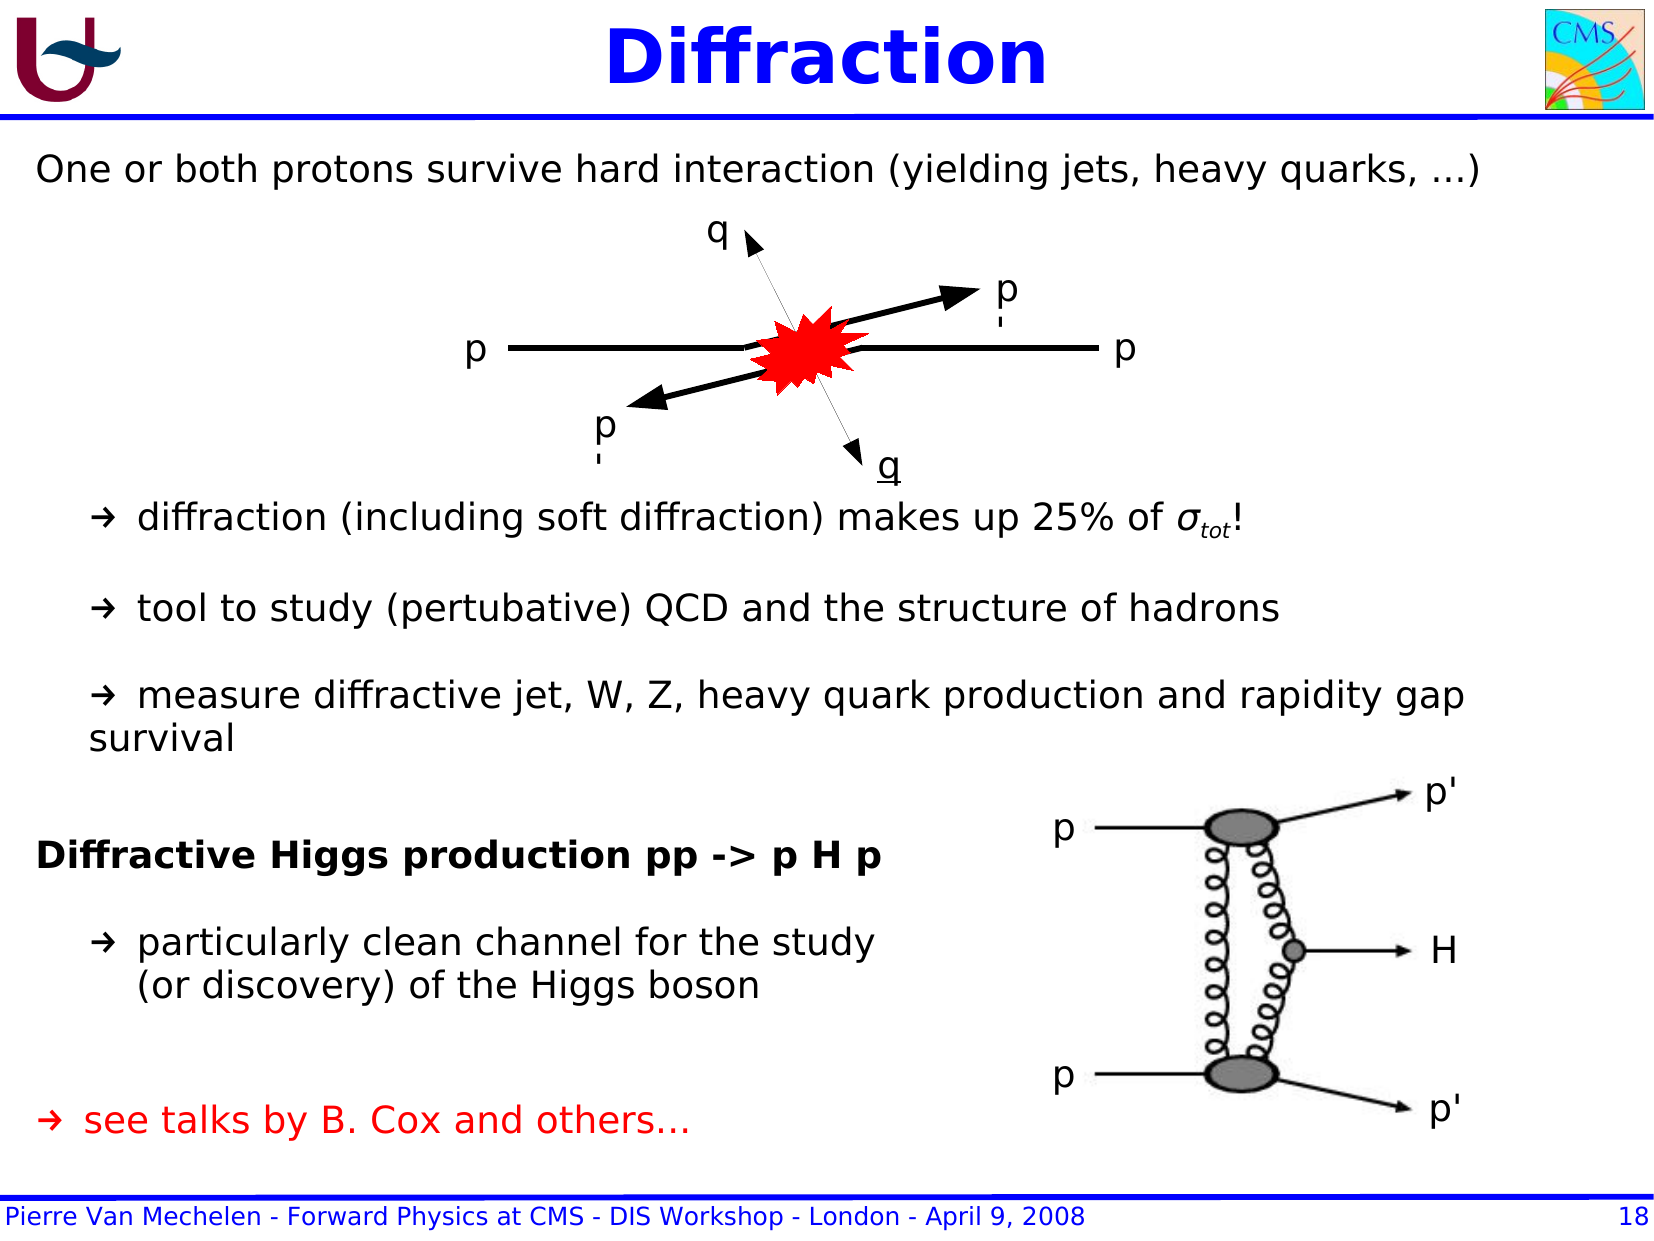

# Diffraction
One or both protons survive hard interaction (yielding jets, heavy quarks, ...)
→ diffraction (including soft diffraction) makes up 25% of σtot!
→ tool to study (pertubative) QCD and the structure of hadrons
→ measure diffractive jet, W, Z, heavy quark production and rapidity gap survival
Diffractive Higgs production pp -> p H p
→ particularly clean channel for the study
 (or discovery) of the Higgs boson
→ see talks by B. Cox and others...
q
p'
p
p
p'
q
p'
p
H
p
p'
18
Pierre Van Mechelen - Forward Physics at CMS - DIS Workshop - London - April 9, 2008